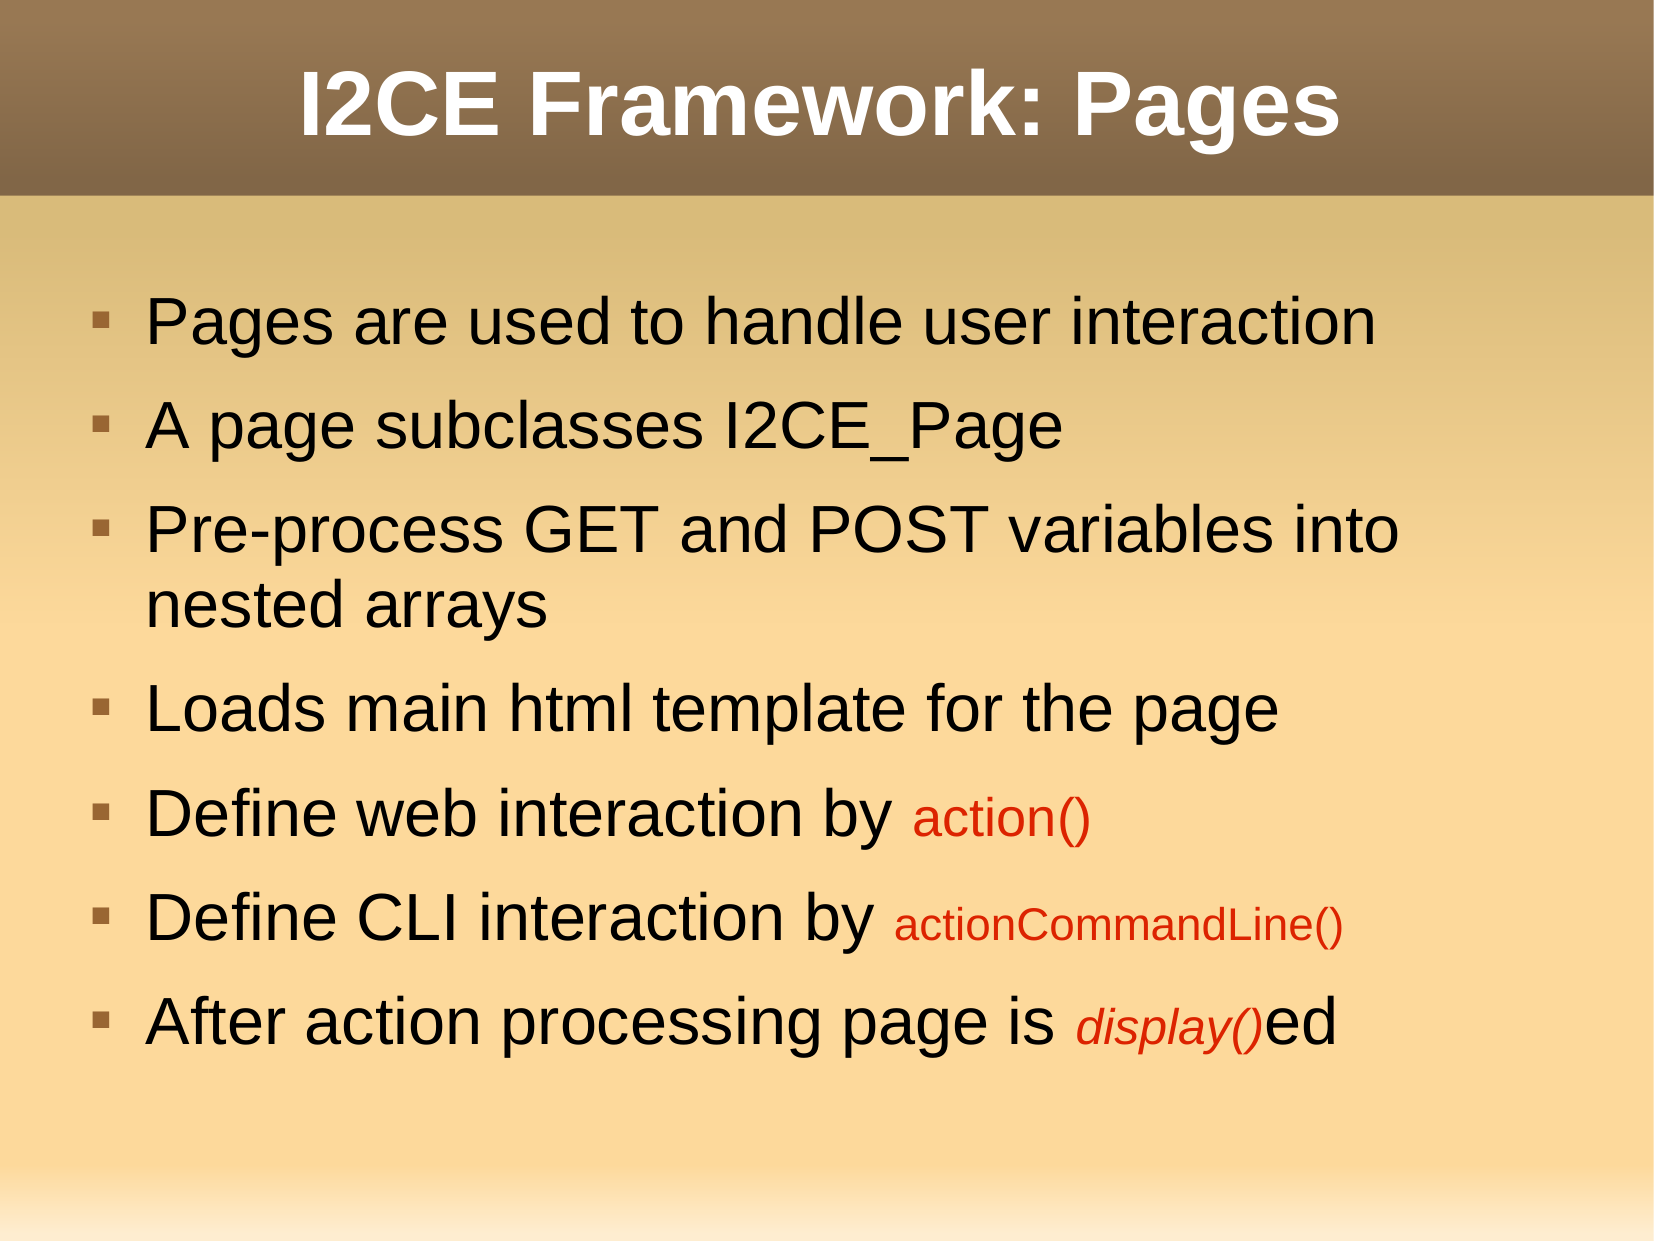

# I2CE Framework: Pages
Pages are used to handle user interaction
A page subclasses I2CE_Page
Pre-process GET and POST variables into nested arrays
Loads main html template for the page
Define web interaction by action()
Define CLI interaction by actionCommandLine()
After action processing page is display()ed